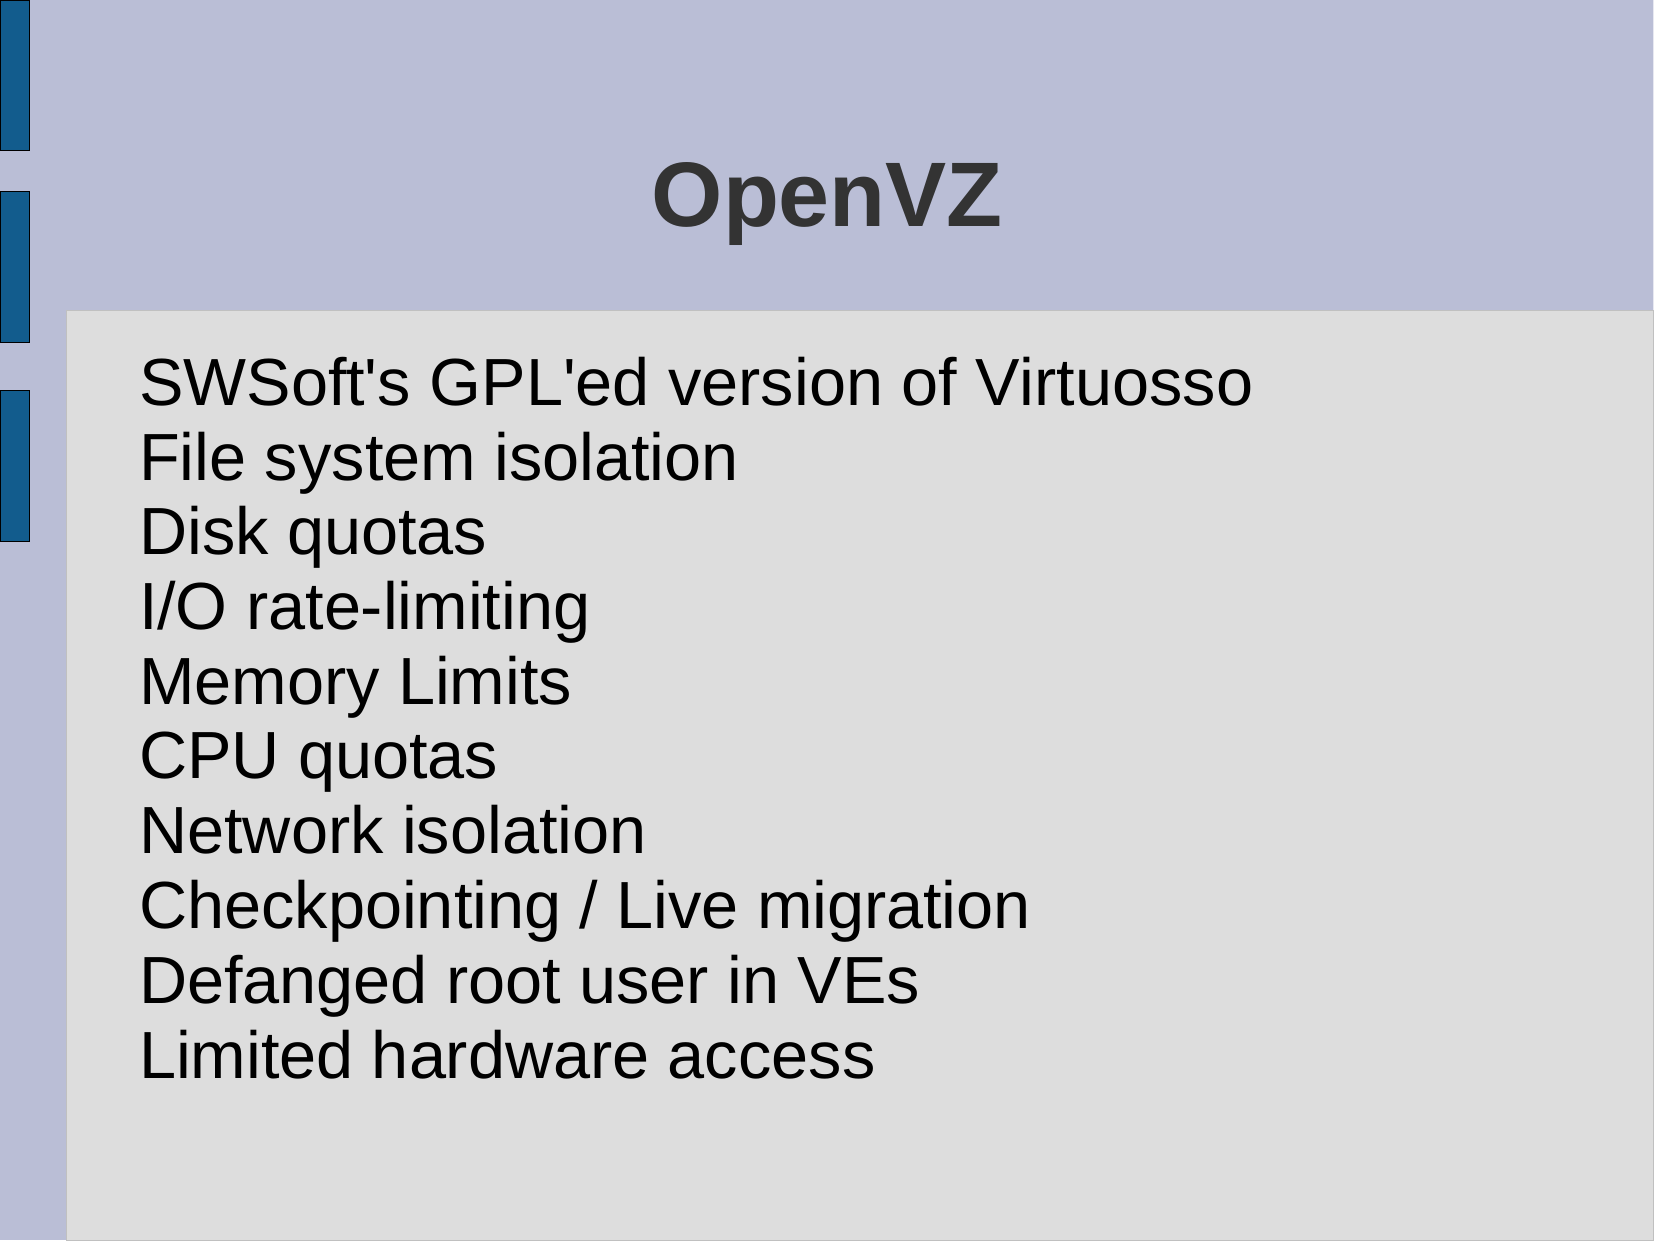

# OpenVZ
SWSoft's GPL'ed version of Virtuosso
File system isolation
Disk quotas
I/O rate-limiting
Memory Limits
CPU quotas
Network isolation
Checkpointing / Live migration
Defanged root user in VEs
Limited hardware access